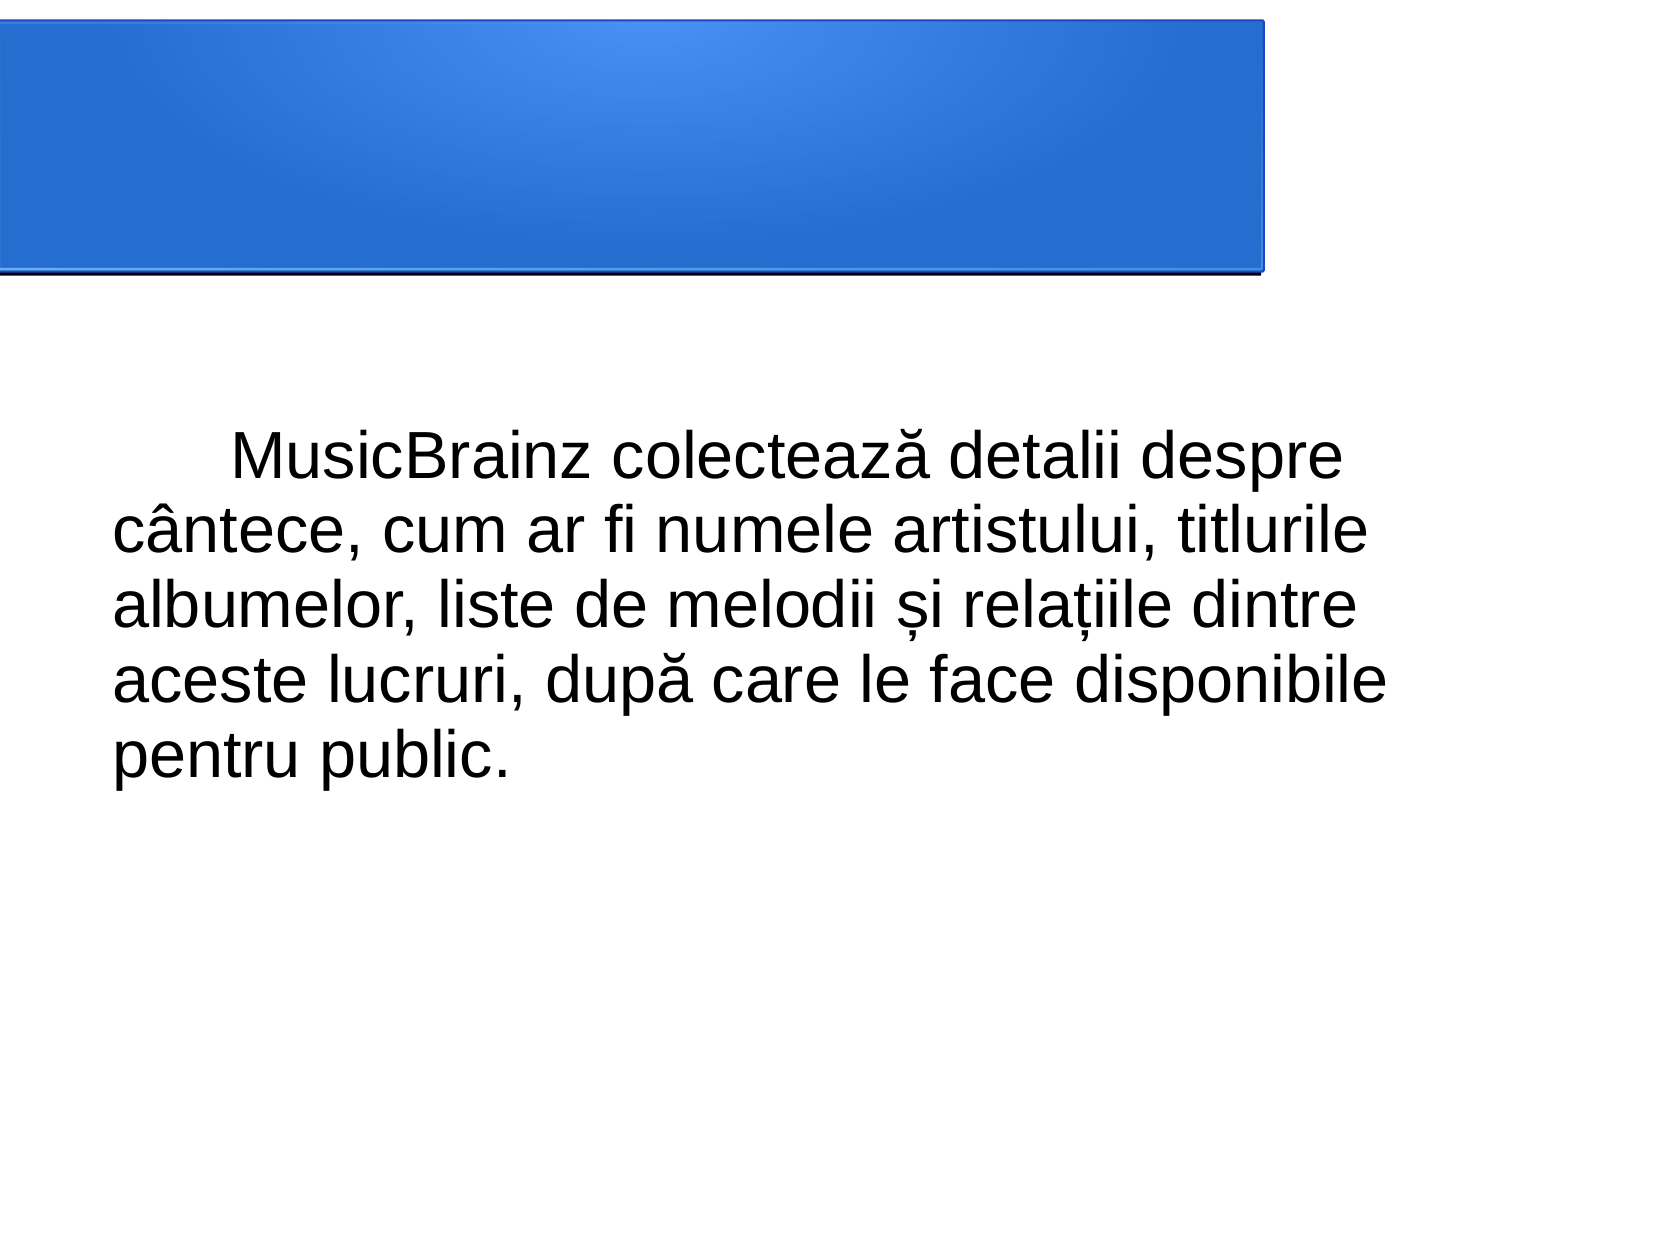

#
MusicBrainz colectează detalii despre cântece, cum ar fi numele artistului, titlurile albumelor, liste de melodii și relațiile dintre aceste lucruri, după care le face disponibile pentru public.